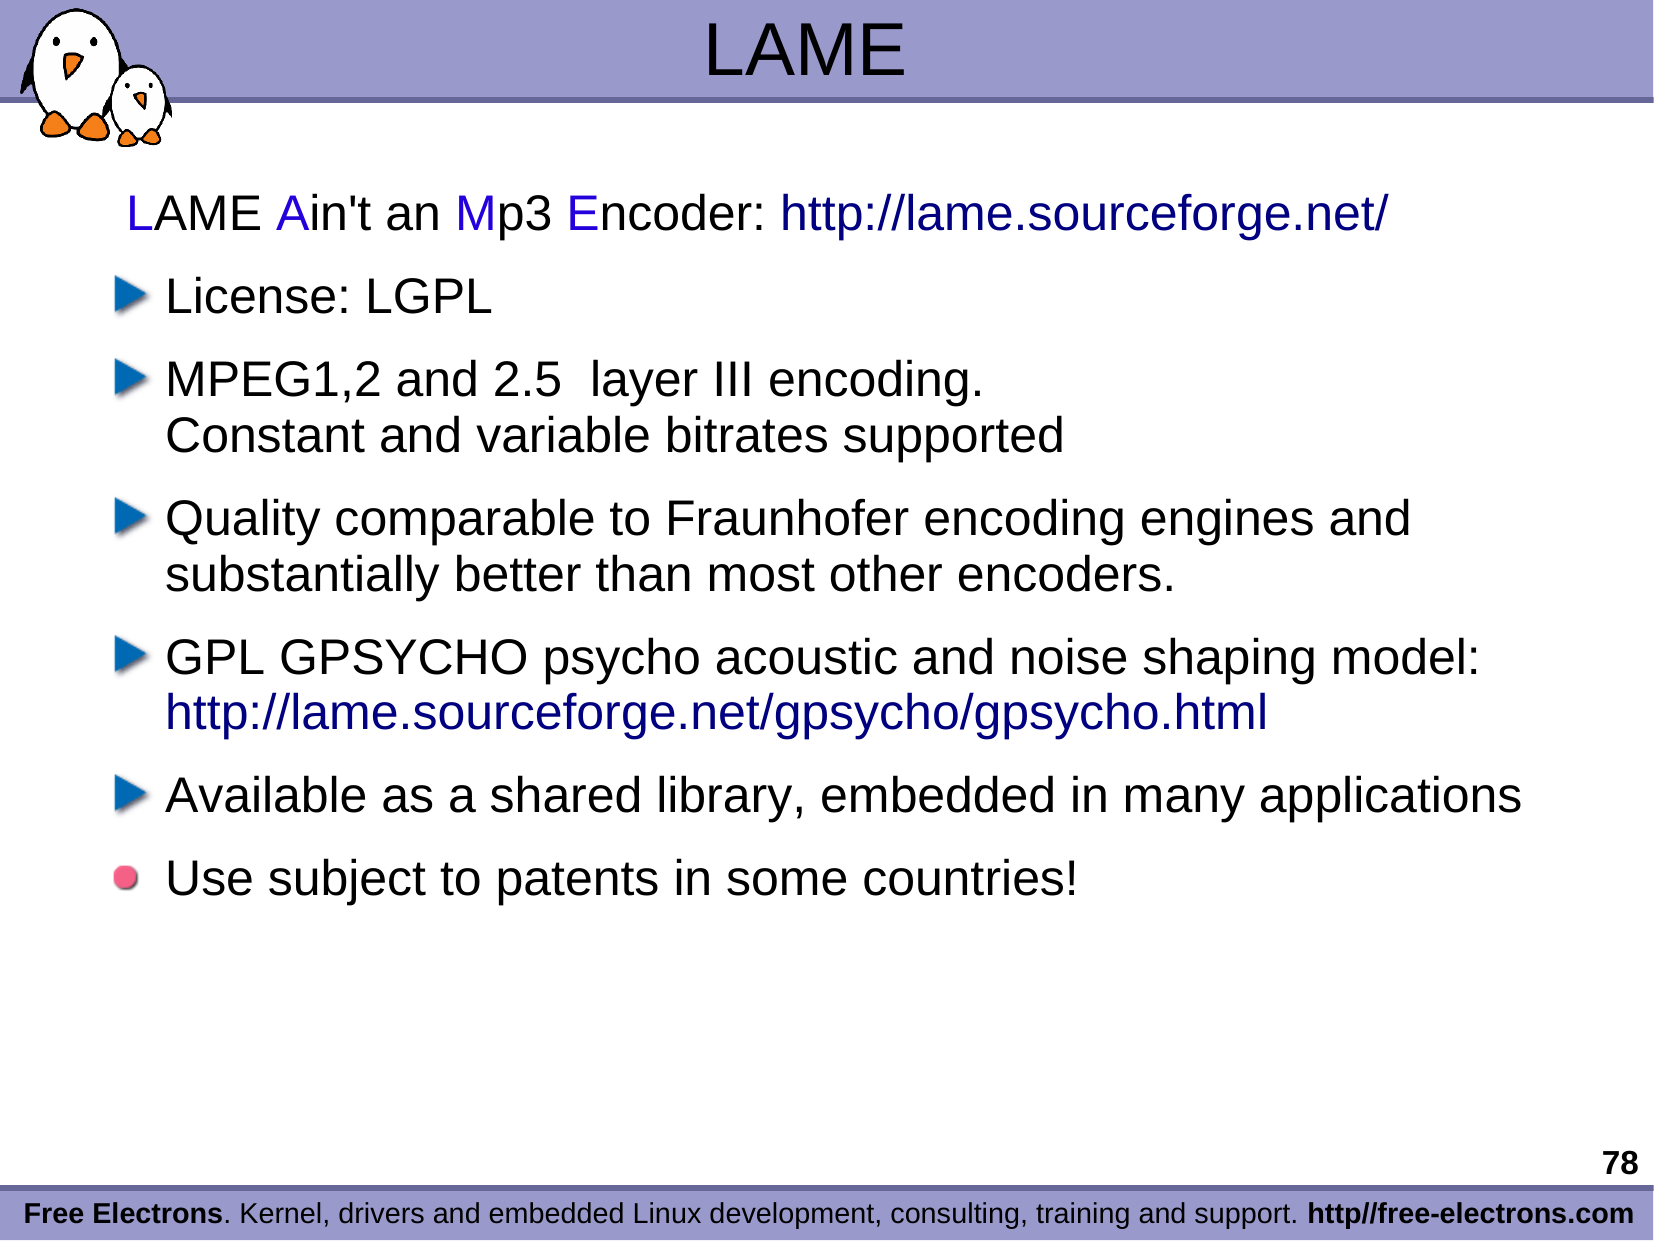

# LAME
 LAME Ain't an Mp3 Encoder: http://lame.sourceforge.net/
License: LGPL
MPEG1,2 and 2.5 layer III encoding.
Constant and variable bitrates supported
Quality comparable to Fraunhofer encoding engines and substantially better than most other encoders.
GPL GPSYCHO psycho acoustic and noise shaping model:
http://lame.sourceforge.net/gpsycho/gpsycho.html
Available as a shared library, embedded in many applications
Use subject to patents in some countries!